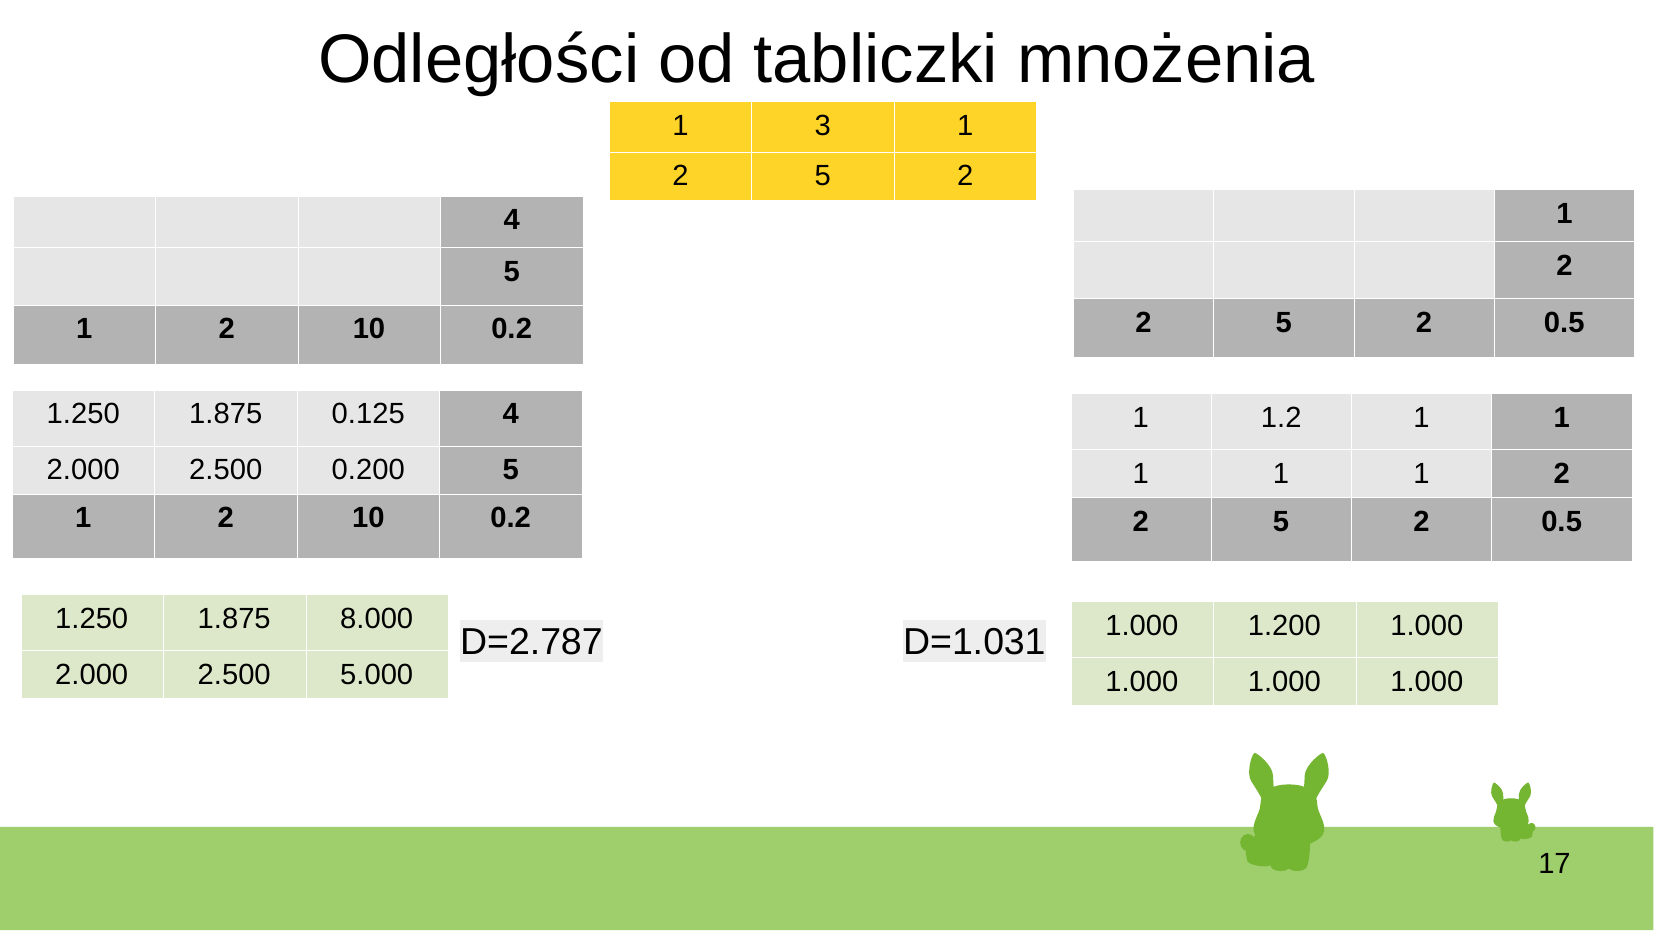

# Odległości od tabliczki mnożenia
| 1 | 3 | 1 |
| --- | --- | --- |
| 2 | 5 | 2 |
| | | | 1 |
| --- | --- | --- | --- |
| | | | 2 |
| 2 | 5 | 2 | 0.5 |
| | | | 4 |
| --- | --- | --- | --- |
| | | | 5 |
| 1 | 2 | 10 | 0.2 |
| 1.250 | 1.875 | 0.125 | 4 |
| --- | --- | --- | --- |
| 2.000 | 2.500 | 0.200 | 5 |
| 1 | 2 | 10 | 0.2 |
| 1 | 1.2 | 1 | 1 |
| --- | --- | --- | --- |
| 1 | 1 | 1 | 2 |
| 2 | 5 | 2 | 0.5 |
| 1.250 | 1.875 | 8.000 |
| --- | --- | --- |
| 2.000 | 2.500 | 5.000 |
| 1.000 | 1.200 | 1.000 |
| --- | --- | --- |
| 1.000 | 1.000 | 1.000 |
D=2.787
D=1.031
17